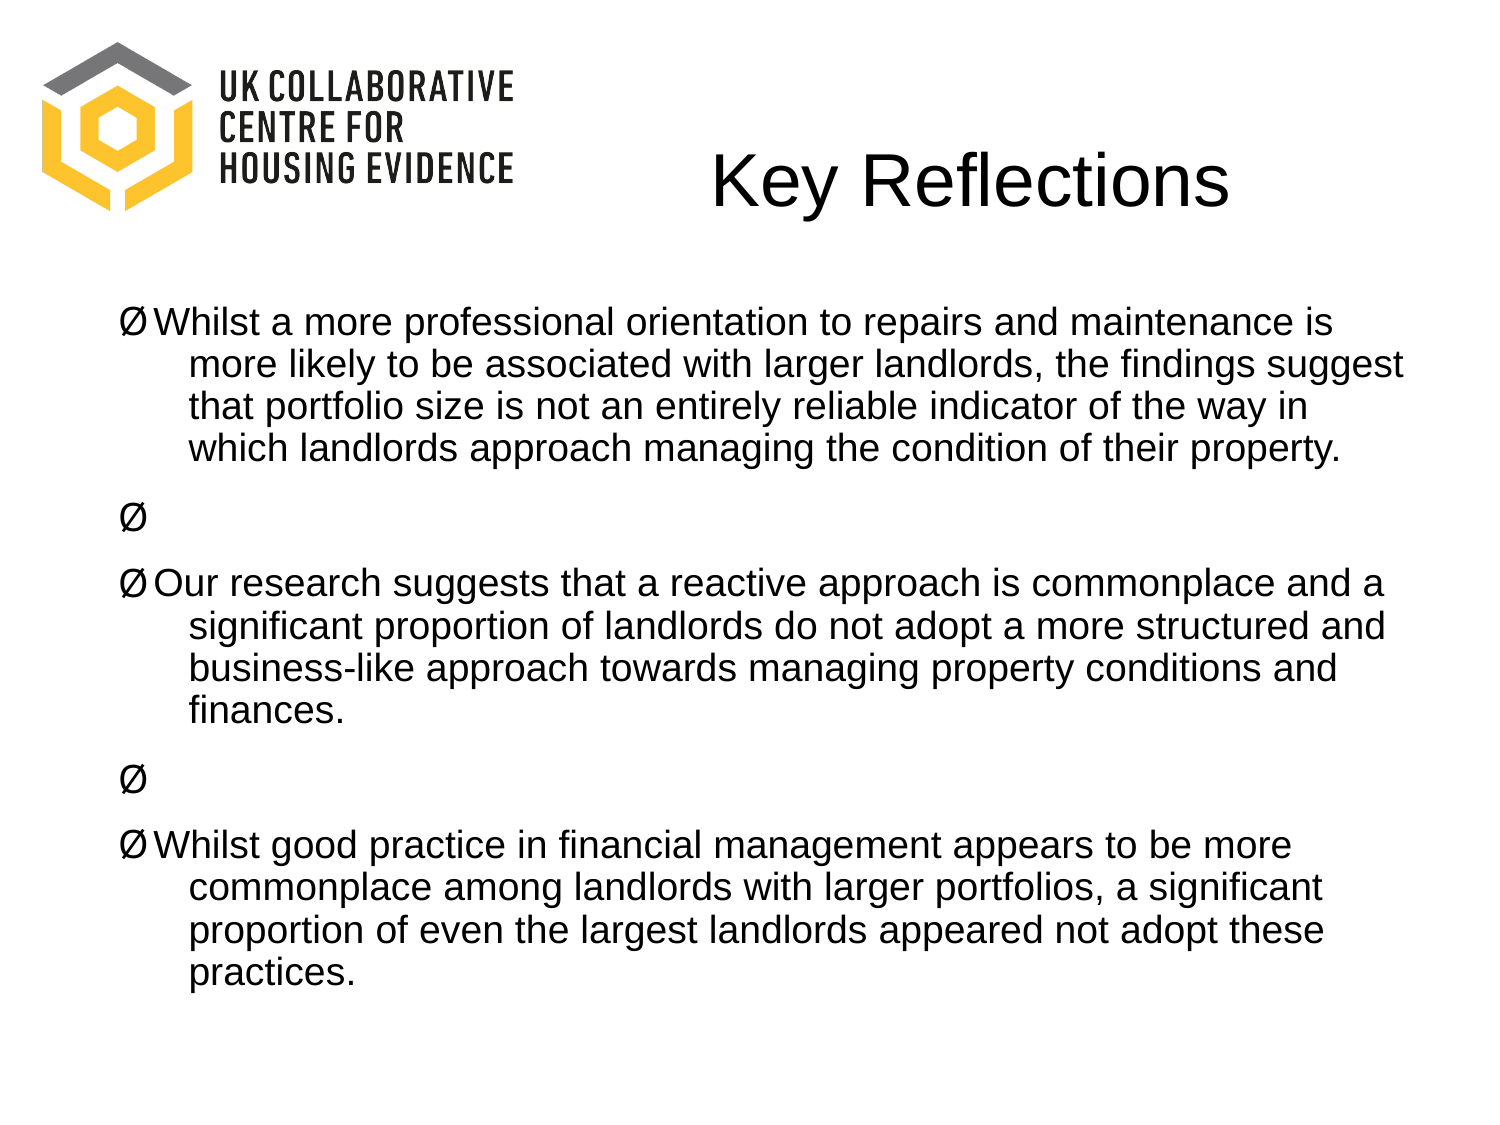

# Key Reflections
Whilst a more professional orientation to repairs and maintenance is more likely to be associated with larger landlords, the findings suggest that portfolio size is not an entirely reliable indicator of the way in which landlords approach managing the condition of their property.
Our research suggests that a reactive approach is commonplace and a significant proportion of landlords do not adopt a more structured and business-like approach towards managing property conditions and finances.
Whilst good practice in financial management appears to be more commonplace among landlords with larger portfolios, a significant proportion of even the largest landlords appeared not adopt these practices.